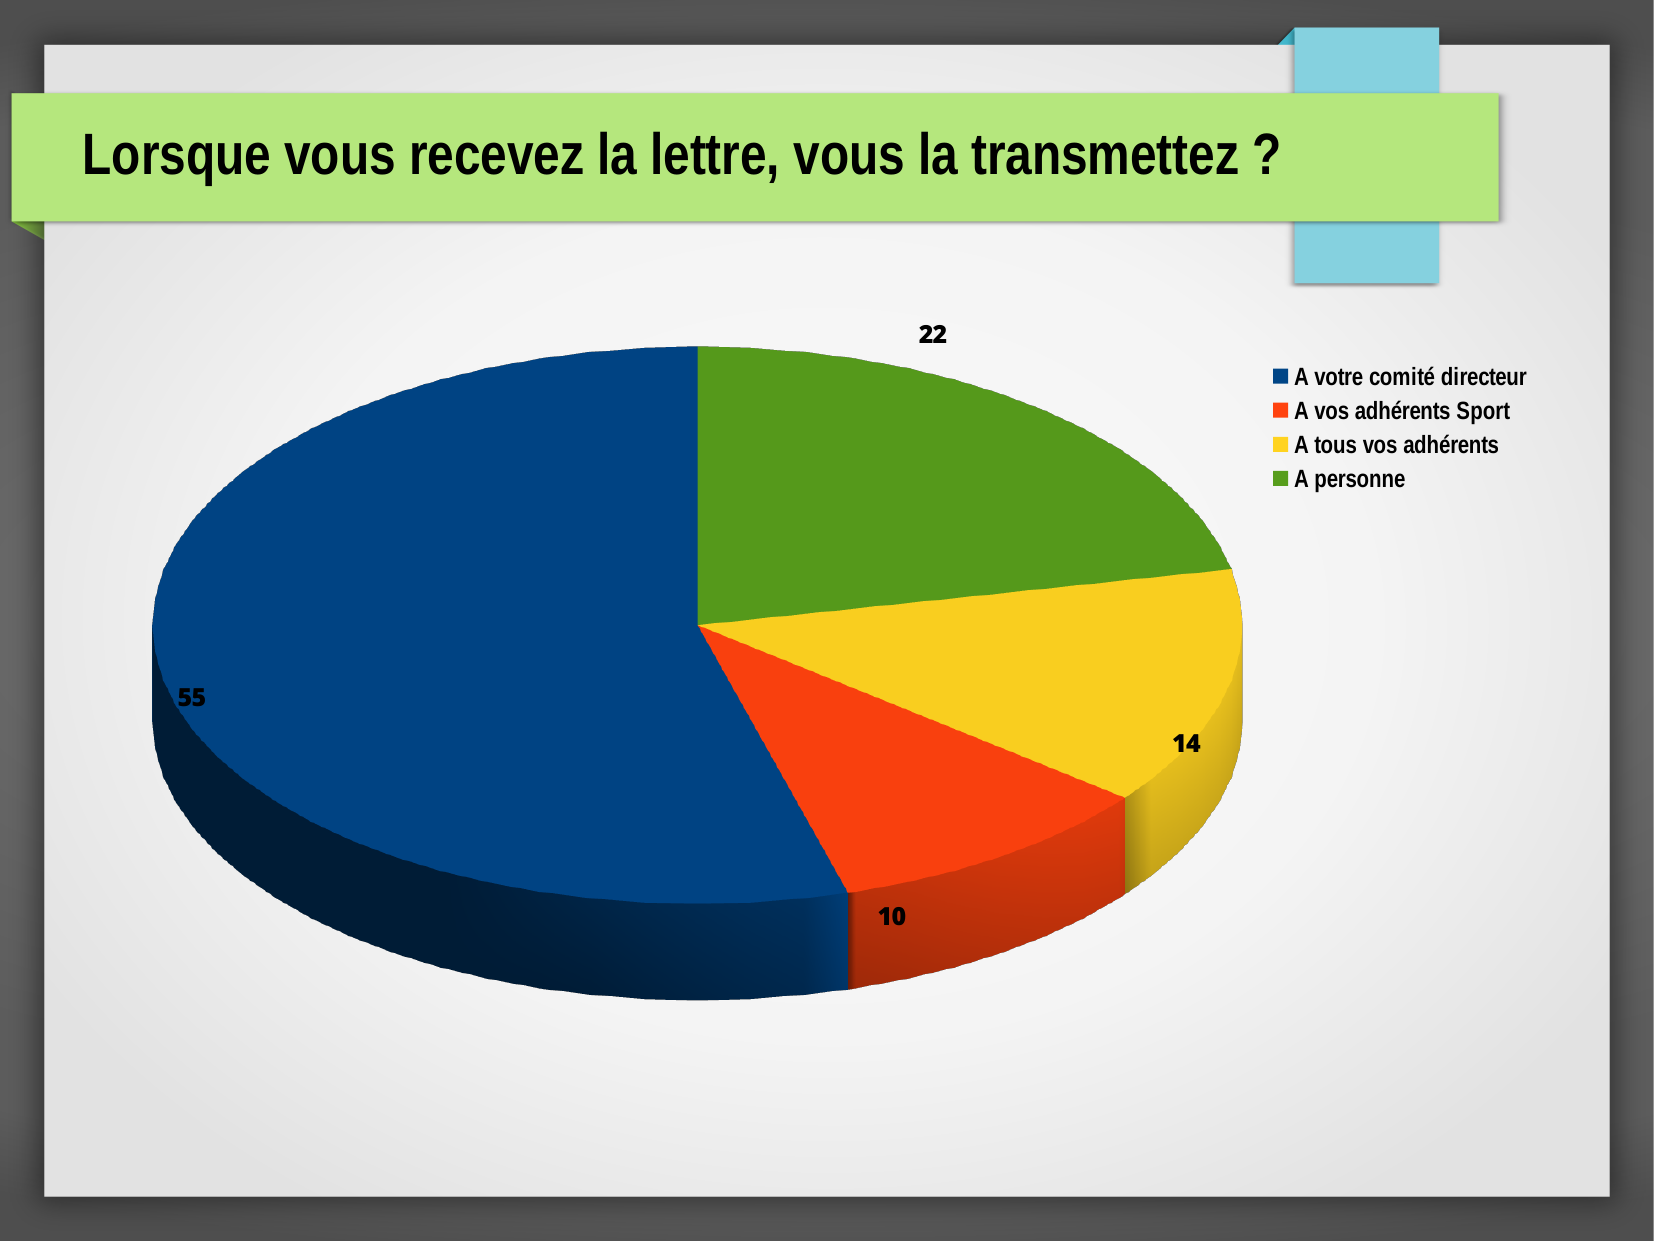

# Lorsque vous recevez la lettre, vous la transmettez ?
[unsupported chart]